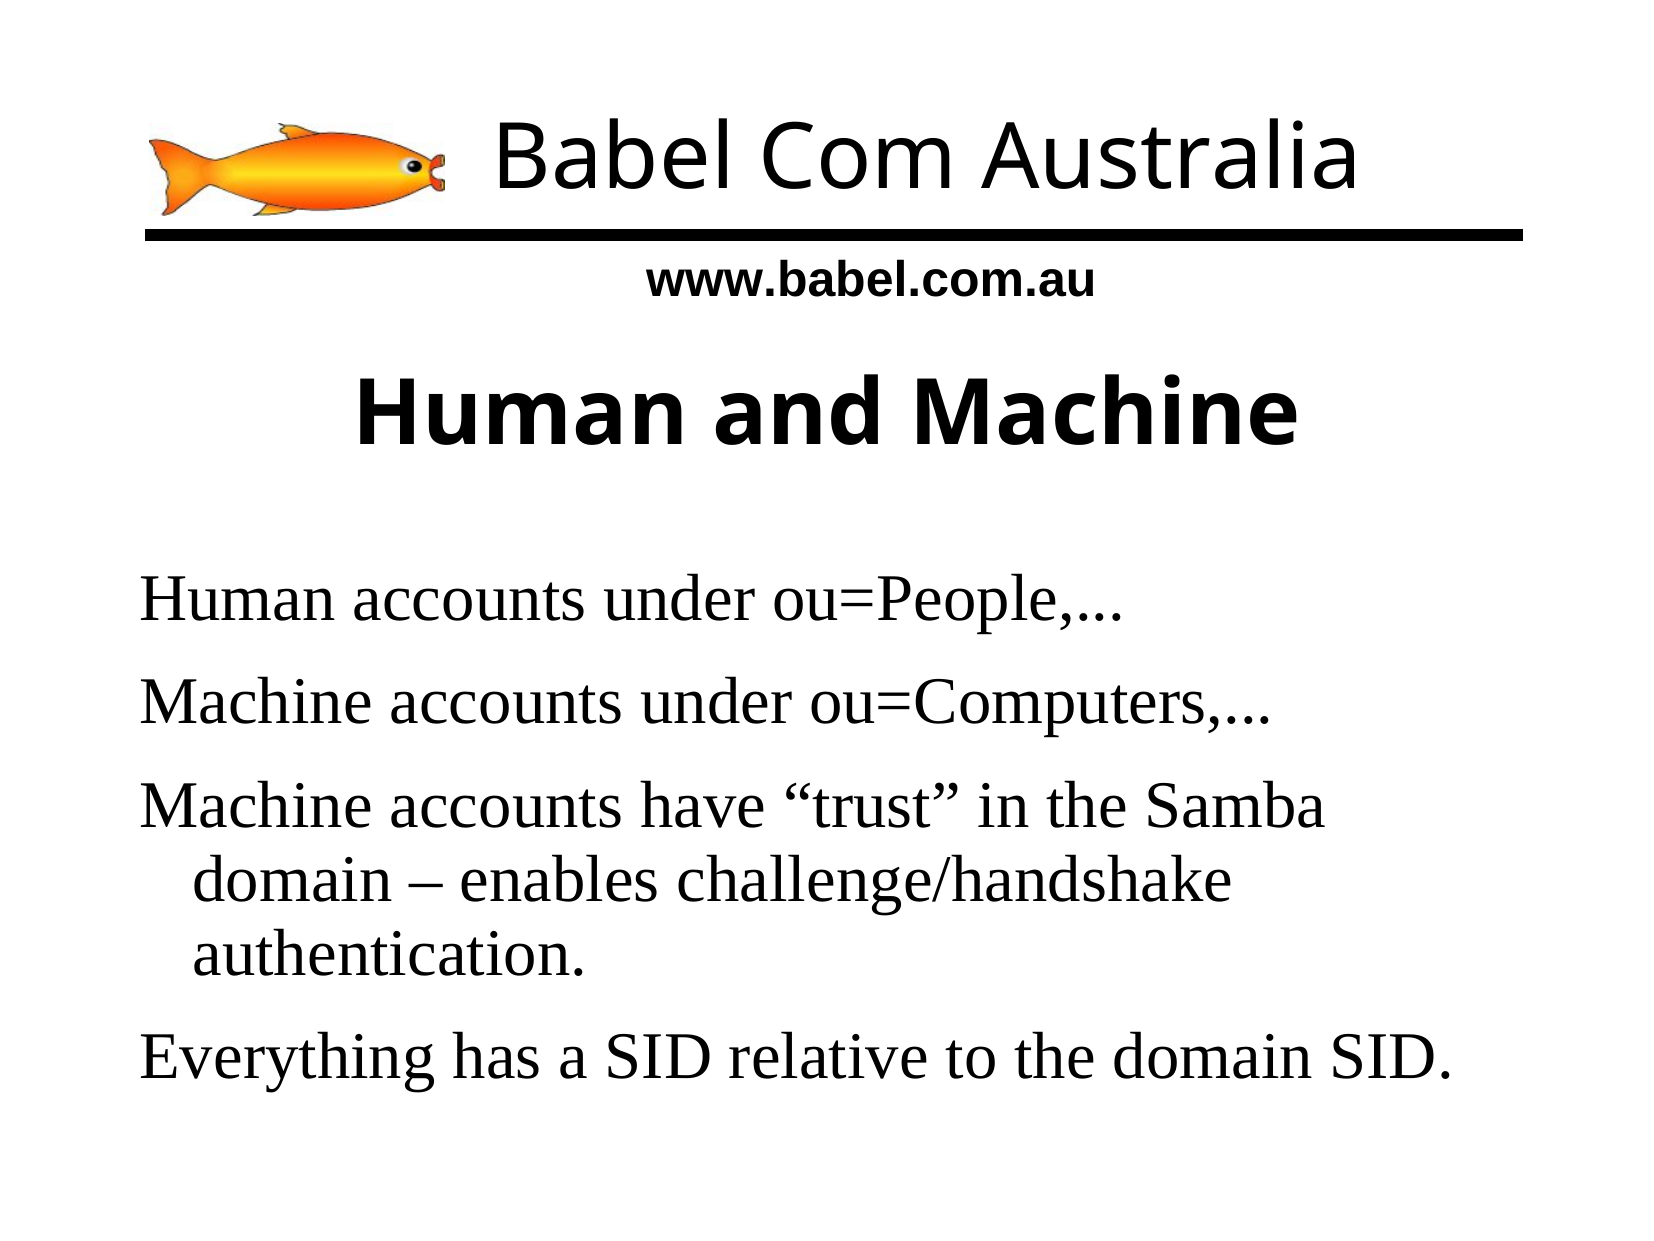

# Human and Machine
Human accounts under ou=People,...
Machine accounts under ou=Computers,...
Machine accounts have “trust” in the Samba domain – enables challenge/handshake authentication.
Everything has a SID relative to the domain SID.